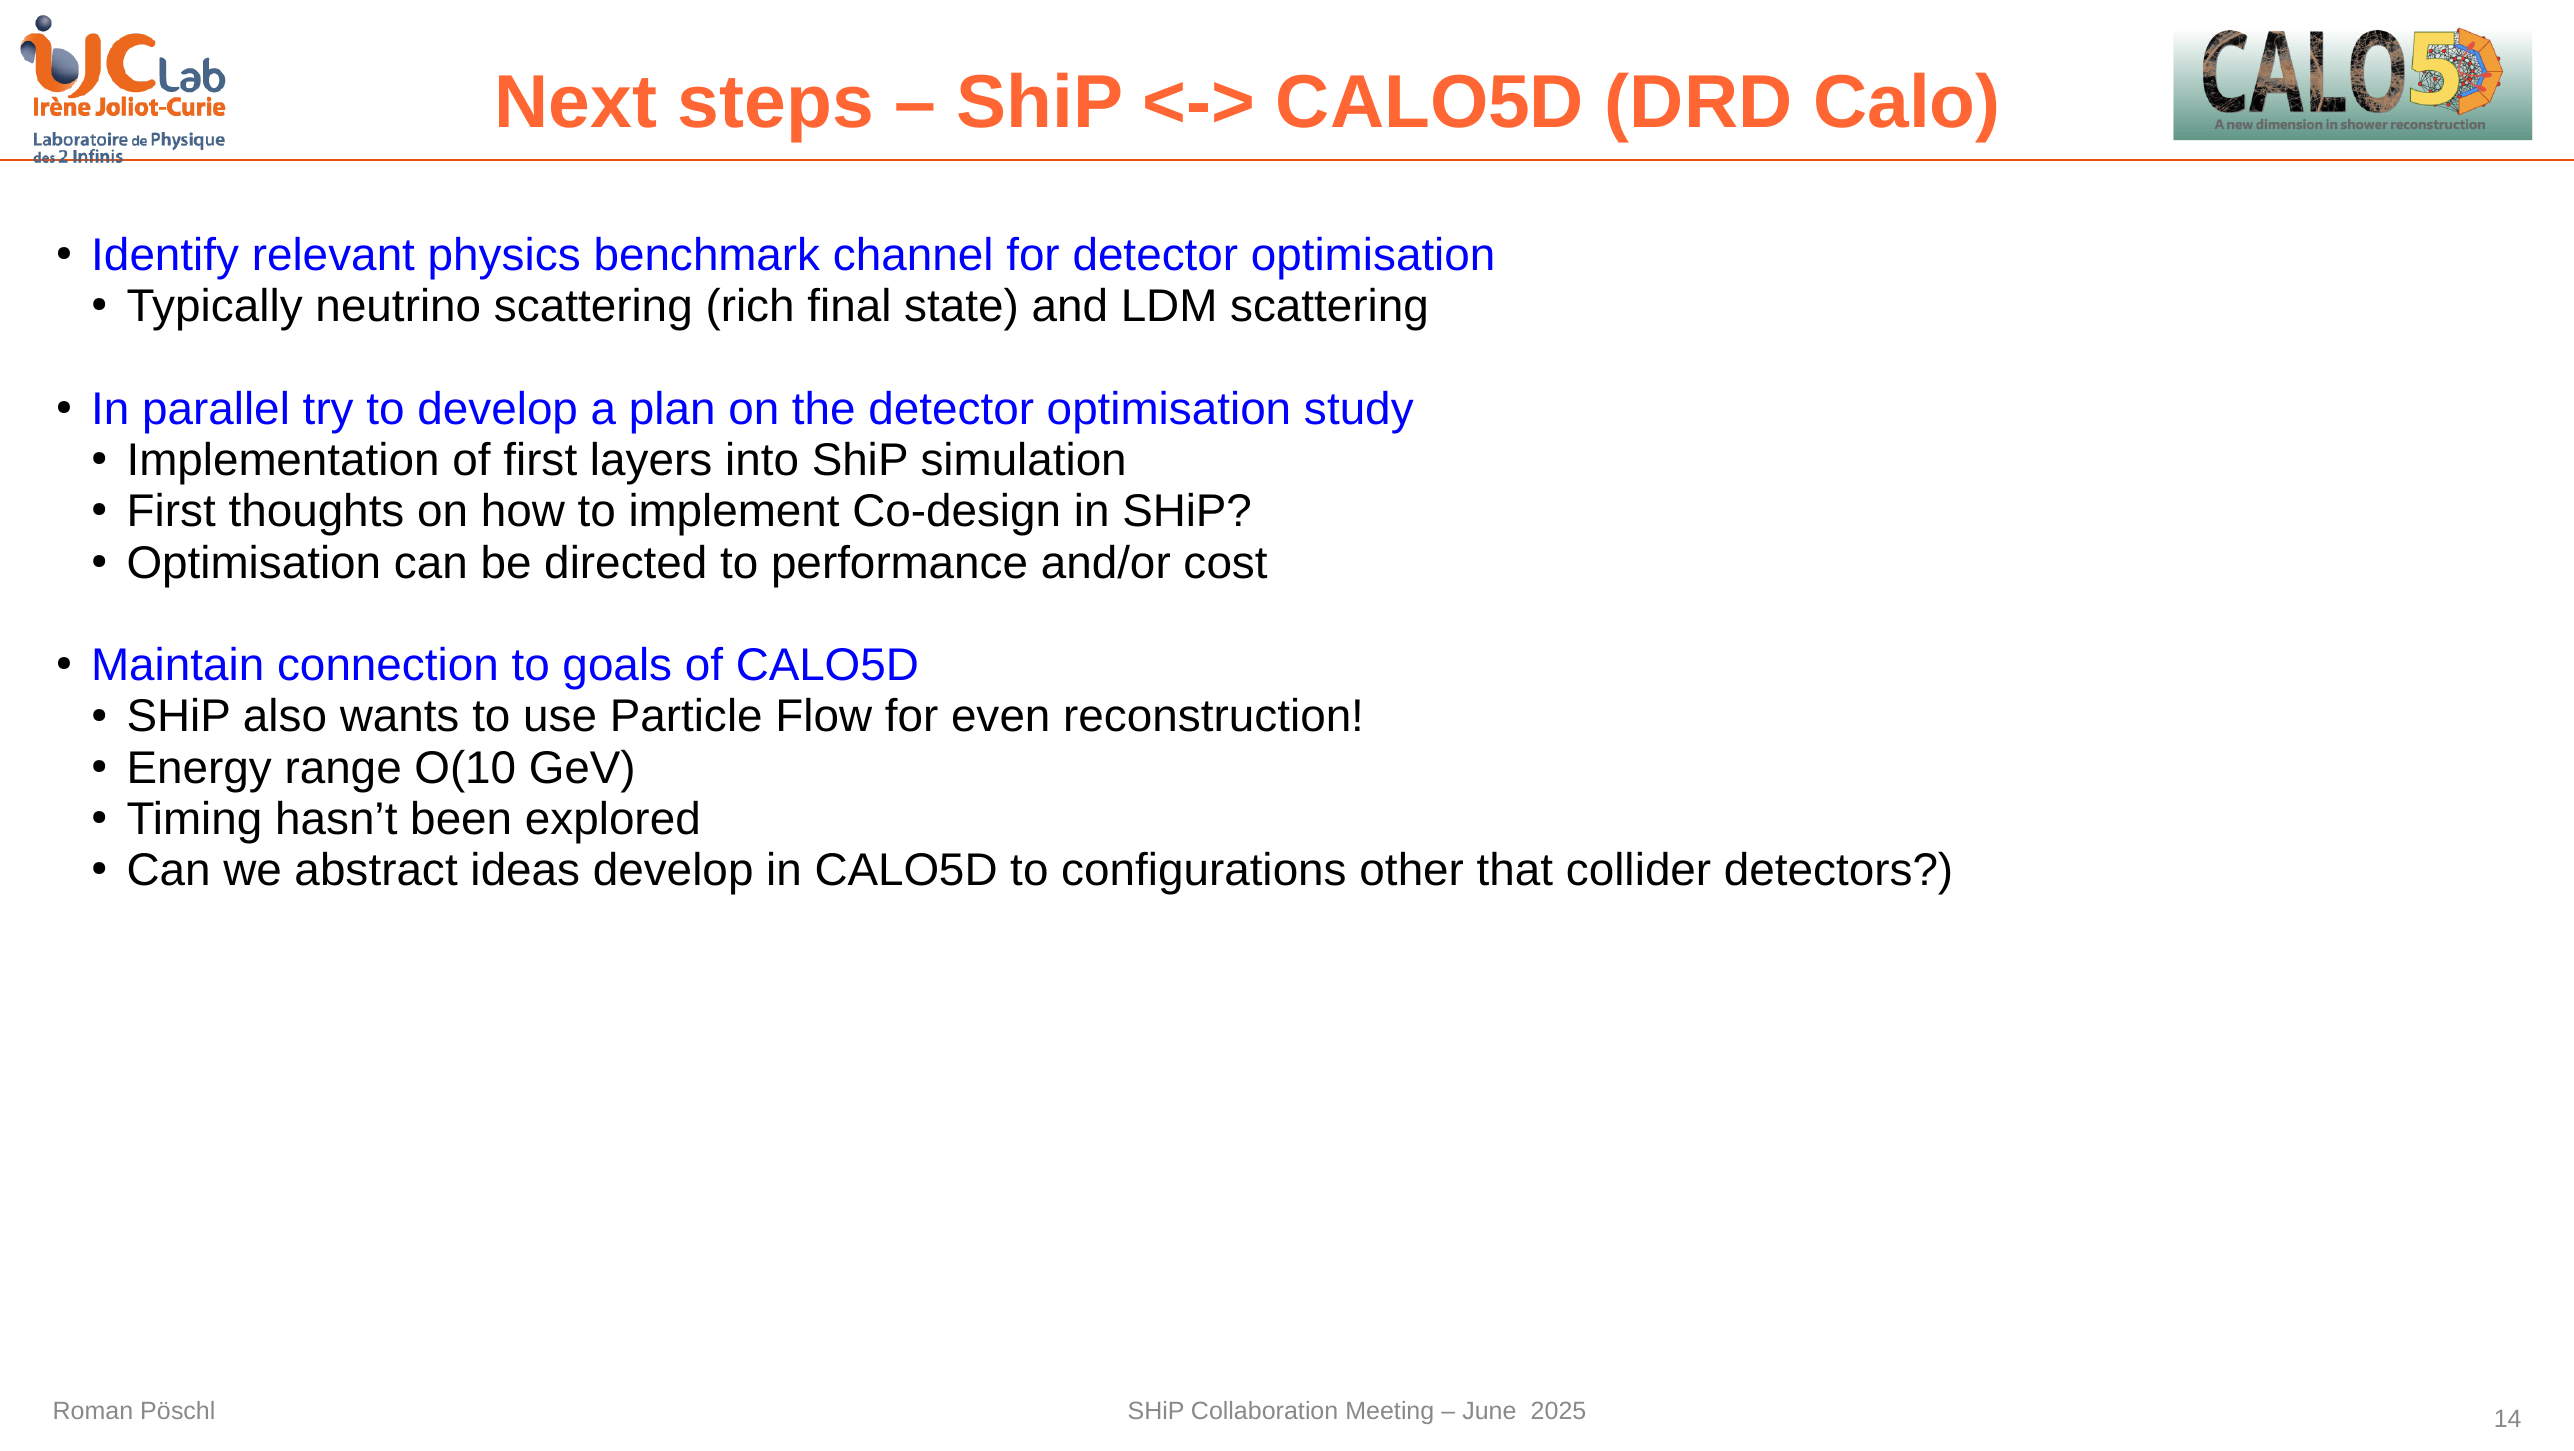

# Next steps – ShiP <-> CALO5D (DRD Calo)
Identify relevant physics benchmark channel for detector optimisation
Typically neutrino scattering (rich final state) and LDM scattering
In parallel try to develop a plan on the detector optimisation study
Implementation of first layers into ShiP simulation
First thoughts on how to implement Co-design in SHiP?
Optimisation can be directed to performance and/or cost
Maintain connection to goals of CALO5D
SHiP also wants to use Particle Flow for even reconstruction!
Energy range O(10 GeV)
Timing hasn’t been explored
Can we abstract ideas develop in CALO5D to configurations other that collider detectors?)